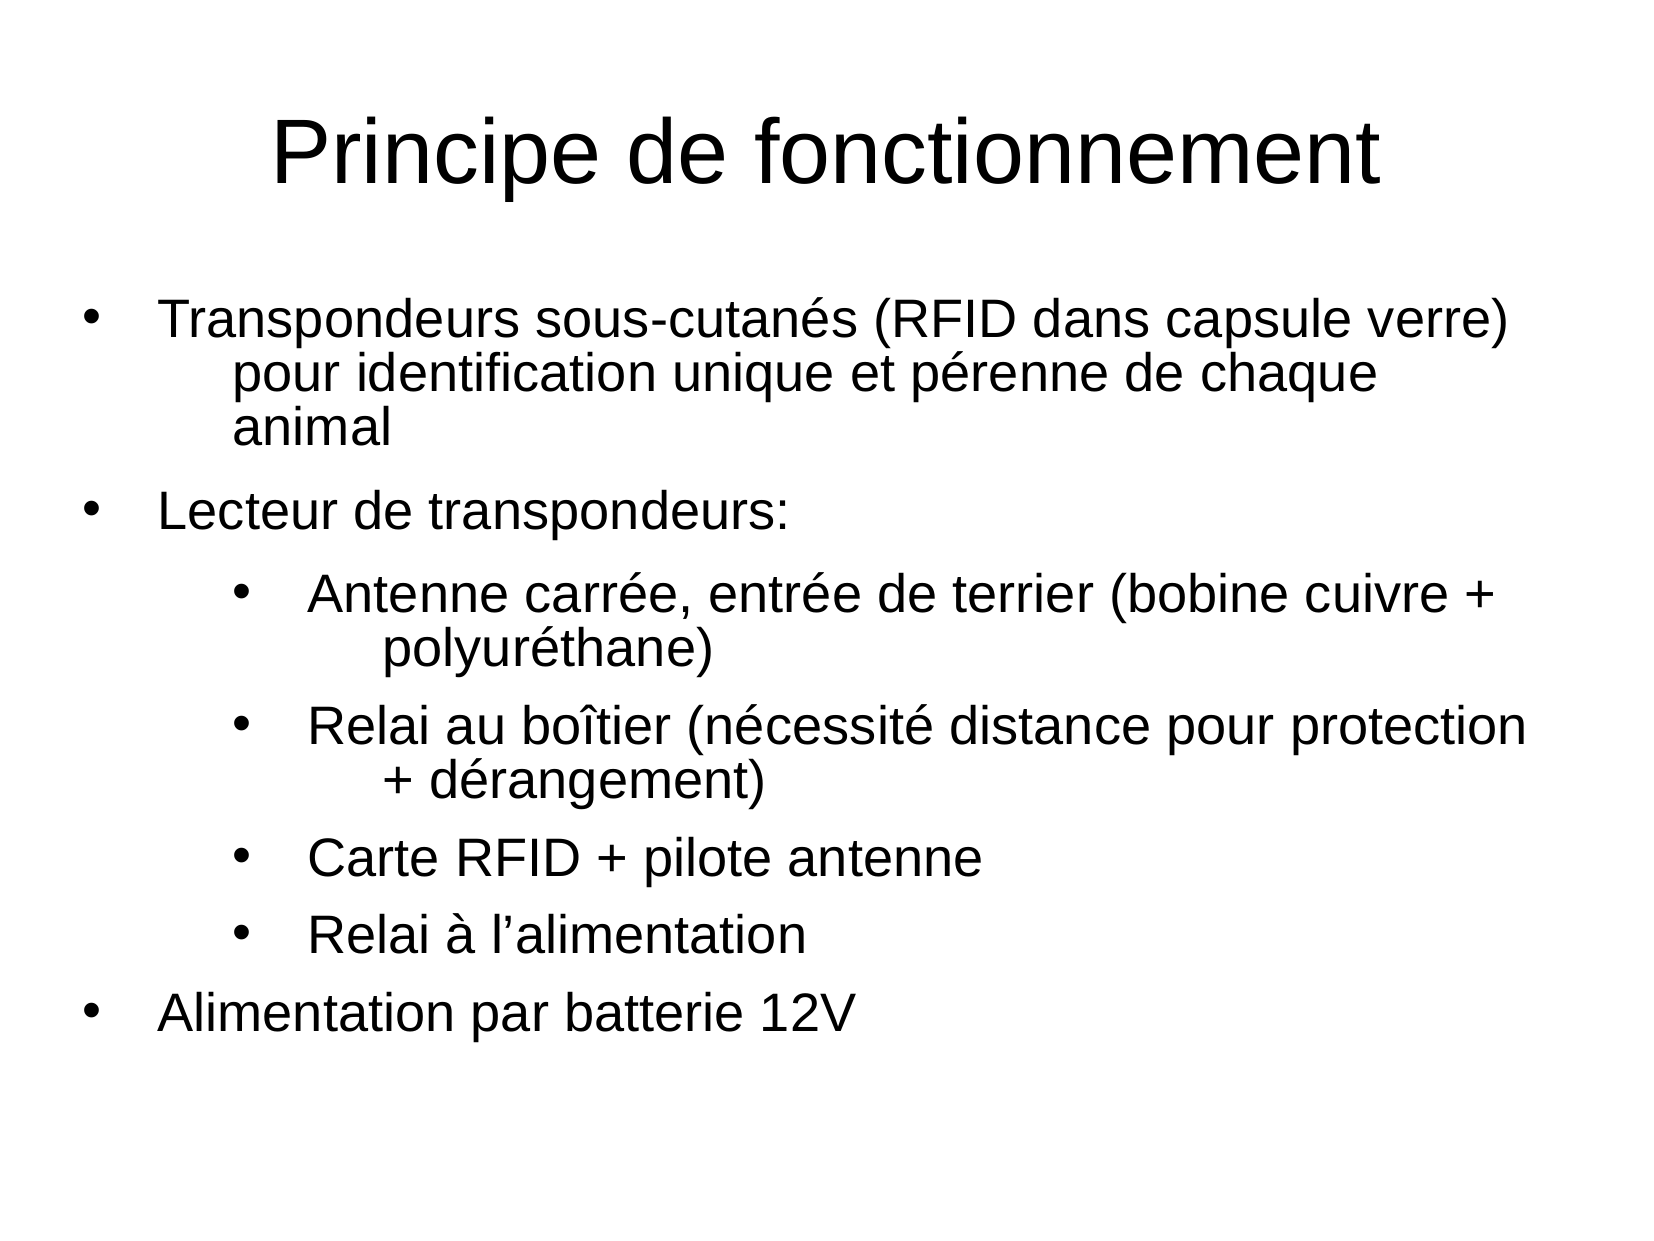

# Principe de fonctionnement
Transpondeurs sous-cutanés (RFID dans capsule verre) pour identification unique et pérenne de chaque animal
Lecteur de transpondeurs:
Antenne carrée, entrée de terrier (bobine cuivre + polyuréthane)
Relai au boîtier (nécessité distance pour protection + dérangement)
Carte RFID + pilote antenne
Relai à l’alimentation
Alimentation par batterie 12V